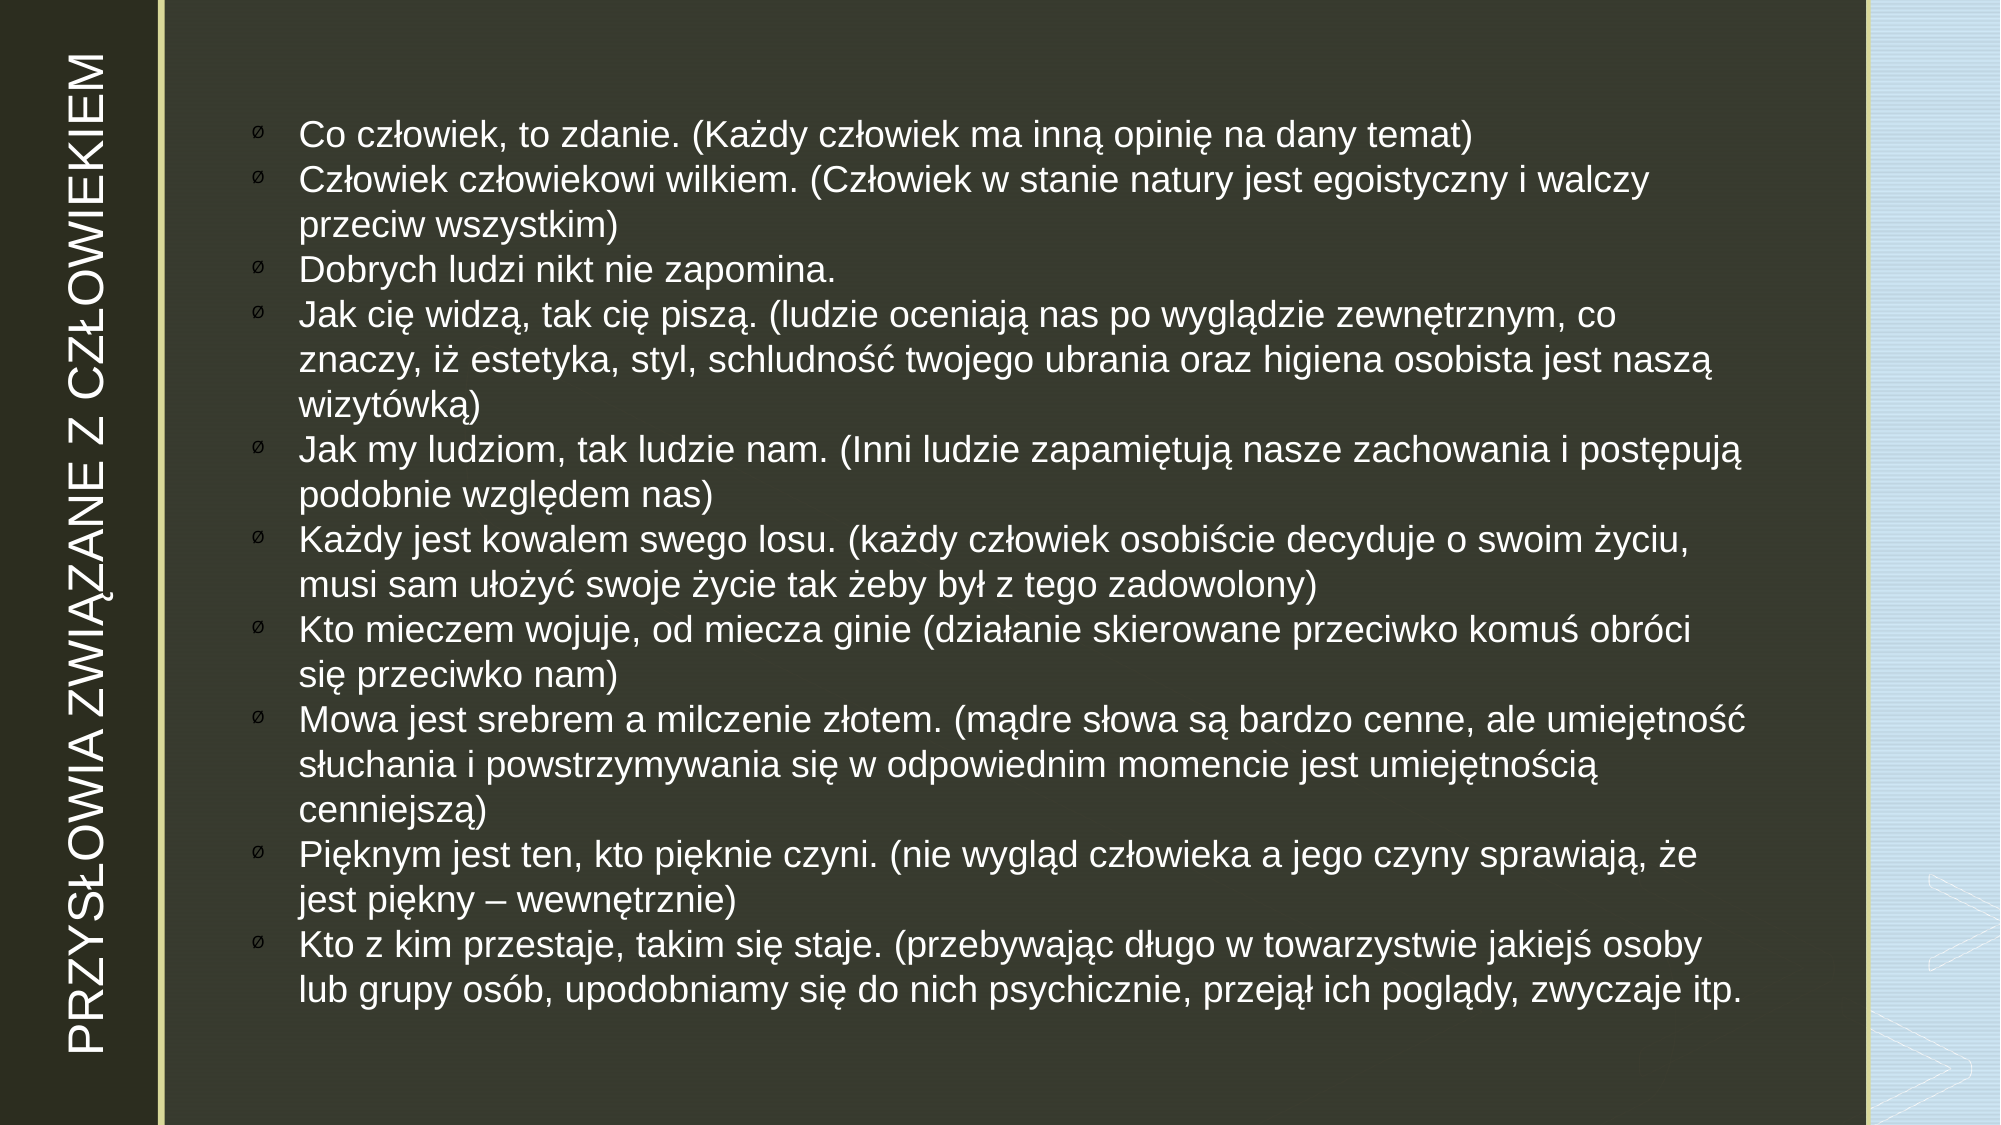

Co człowiek, to zdanie. (Każdy człowiek ma inną opinię na dany temat)
Człowiek człowiekowi wilkiem. (Człowiek w stanie natury jest egoistyczny i walczy przeciw wszystkim)
Dobrych ludzi nikt nie zapomina.
Jak cię widzą, tak cię piszą. (ludzie oceniają nas po wyglądzie zewnętrznym, co znaczy, iż estetyka, styl, schludność twojego ubrania oraz higiena osobista jest naszą wizytówką)
Jak my ludziom, tak ludzie nam. (Inni ludzie zapamiętują nasze zachowania i postępują podobnie względem nas)
Każdy jest kowalem swego losu. (każdy człowiek osobiście decyduje o swoim życiu, musi sam ułożyć swoje życie tak żeby był z tego zadowolony)
Kto mieczem wojuje, od miecza ginie (działanie skierowane przeciwko komuś obróci się przeciwko nam)
Mowa jest srebrem a milczenie złotem. (mądre słowa są bardzo cenne, ale umiejętność słuchania i powstrzymywania się w odpowiednim momencie jest umiejętnością cenniejszą)
Pięknym jest ten, kto pięknie czyni. (nie wygląd człowieka a jego czyny sprawiają, że jest piękny – wewnętrznie)
Kto z kim przestaje, takim się staje. (przebywając długo w towarzystwie jakiejś osoby lub grupy osób, upodobniamy się do nich psychicznie, przejął ich poglądy, zwyczaje itp.
PRZYSŁOWIA ZWIĄZANE Z CZŁOWIEKIEM